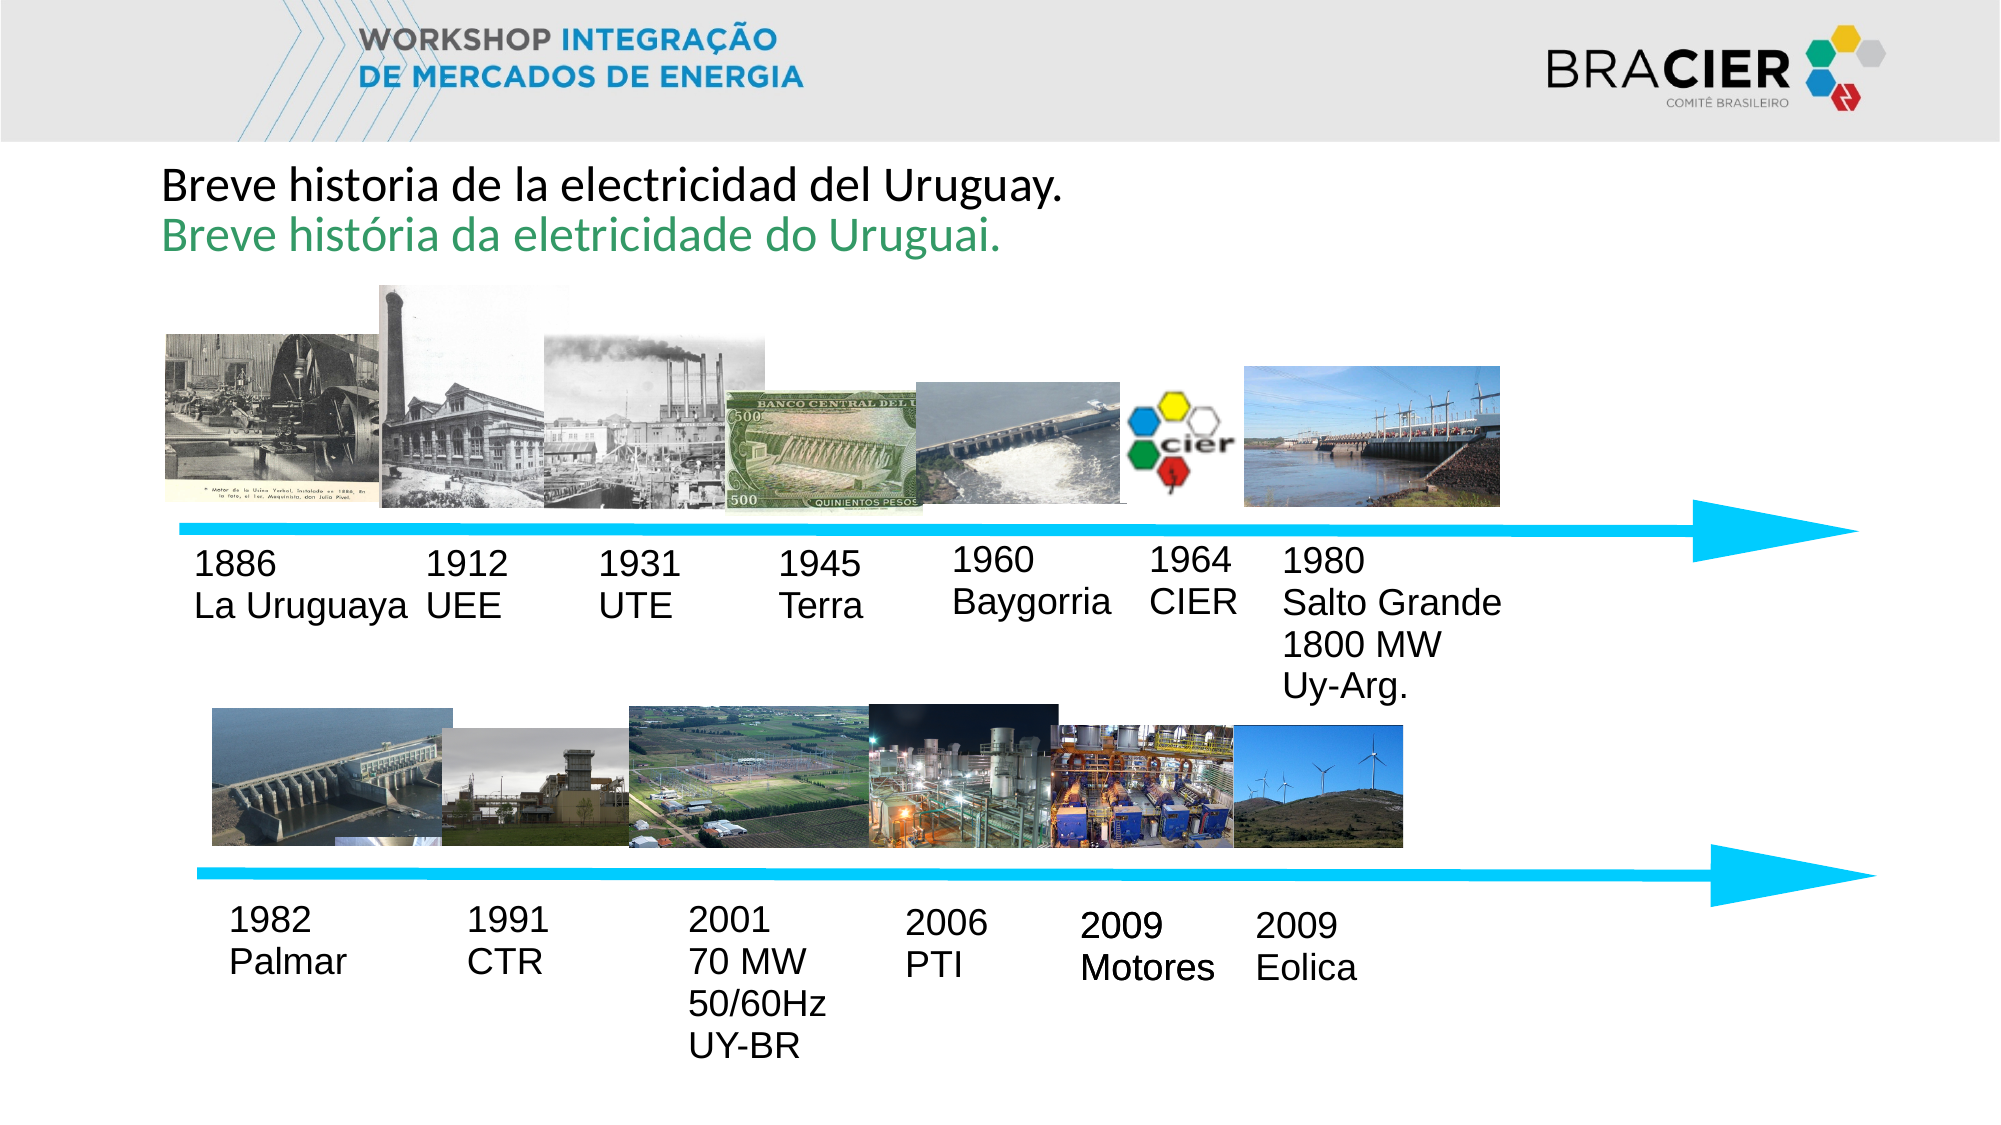

# Breve historia de la electricidad del Uruguay. Breve história da eletricidade do Uruguai.
1960
Baygorria
1964
CIER
1980
Salto Grande
1800 MW
Uy-Arg.
1886
La Uruguaya
1912
UEE
1931
UTE
1945
Terra
1982
Palmar
2001
70 MW
50/60Hz
UY-BR
1991
CTR
2006
PTI
2009
Motores
2009
Motores
2009
Eolica